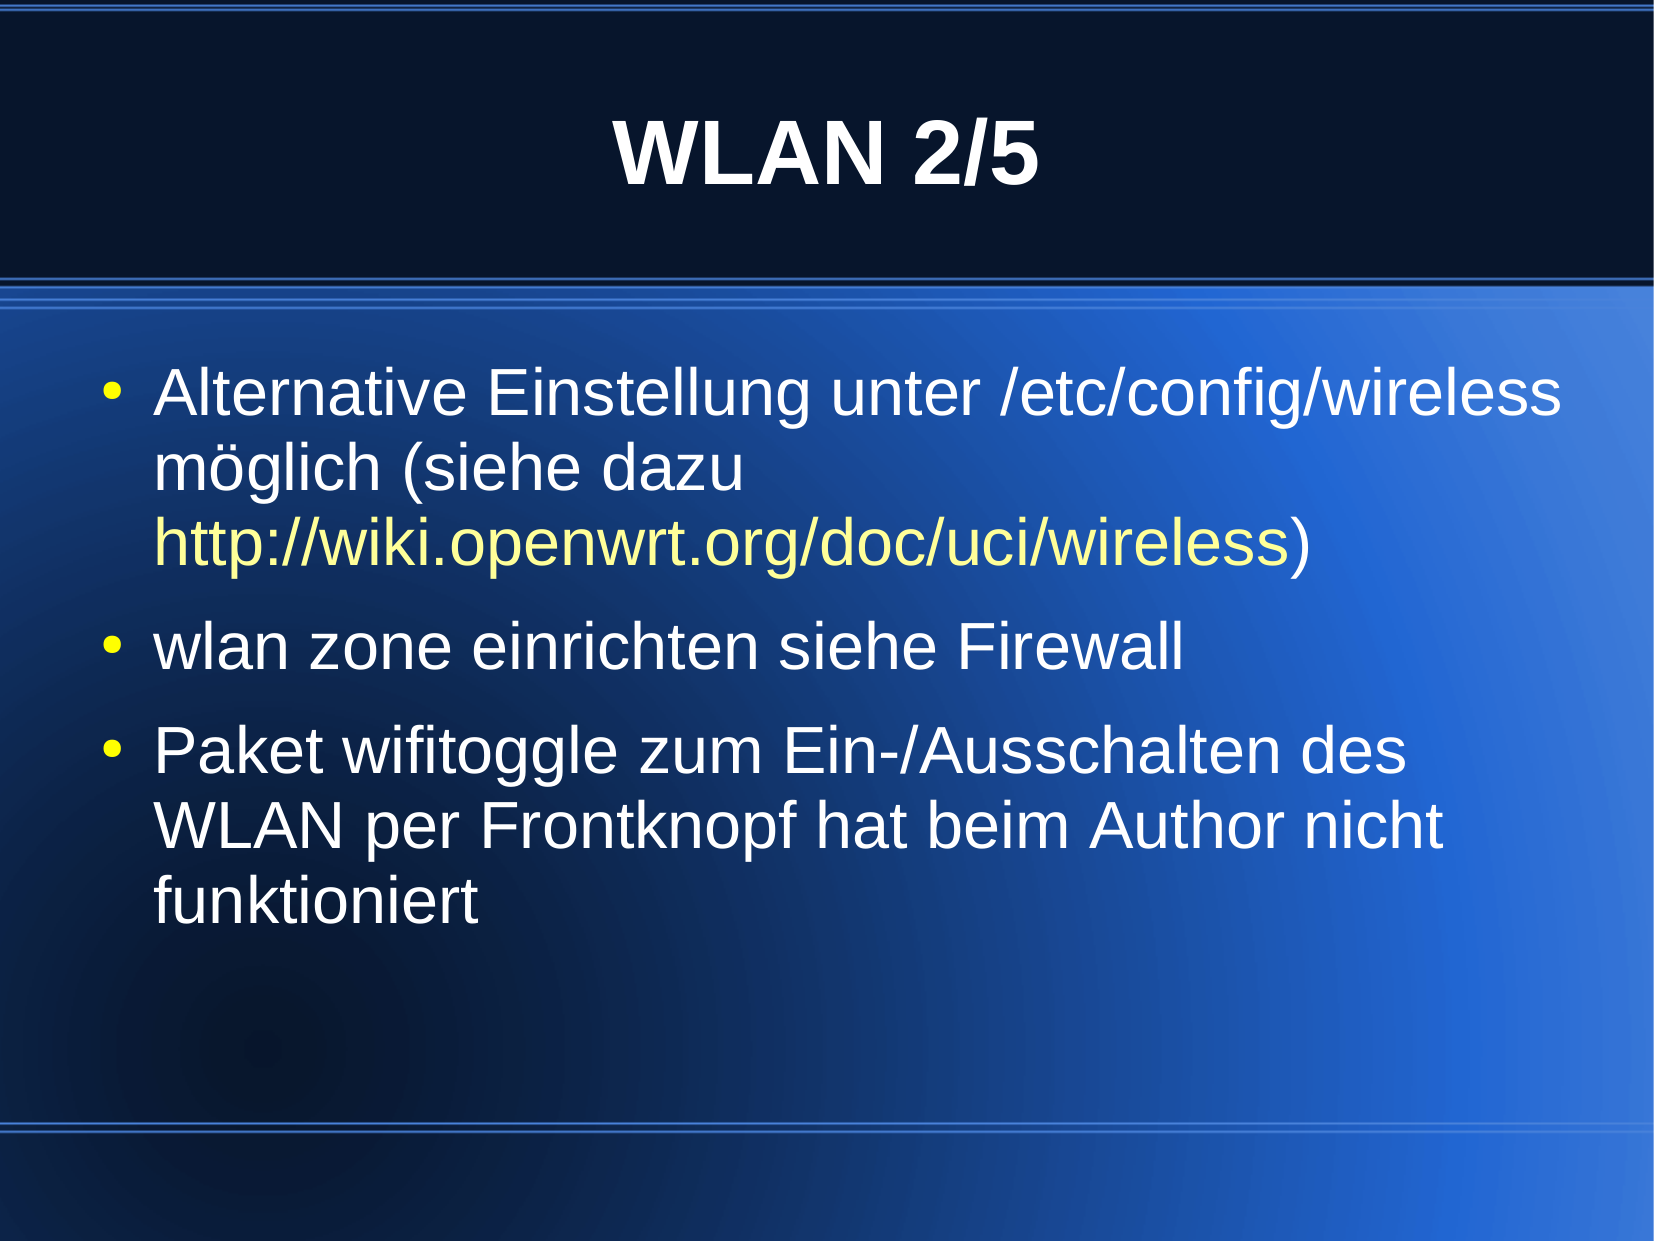

# WLAN 2/5
Alternative Einstellung unter /etc/config/wireless möglich (siehe dazu http://wiki.openwrt.org/doc/uci/wireless)
wlan zone einrichten siehe Firewall
Paket wifitoggle zum Ein-/Ausschalten des WLAN per Frontknopf hat beim Author nicht funktioniert